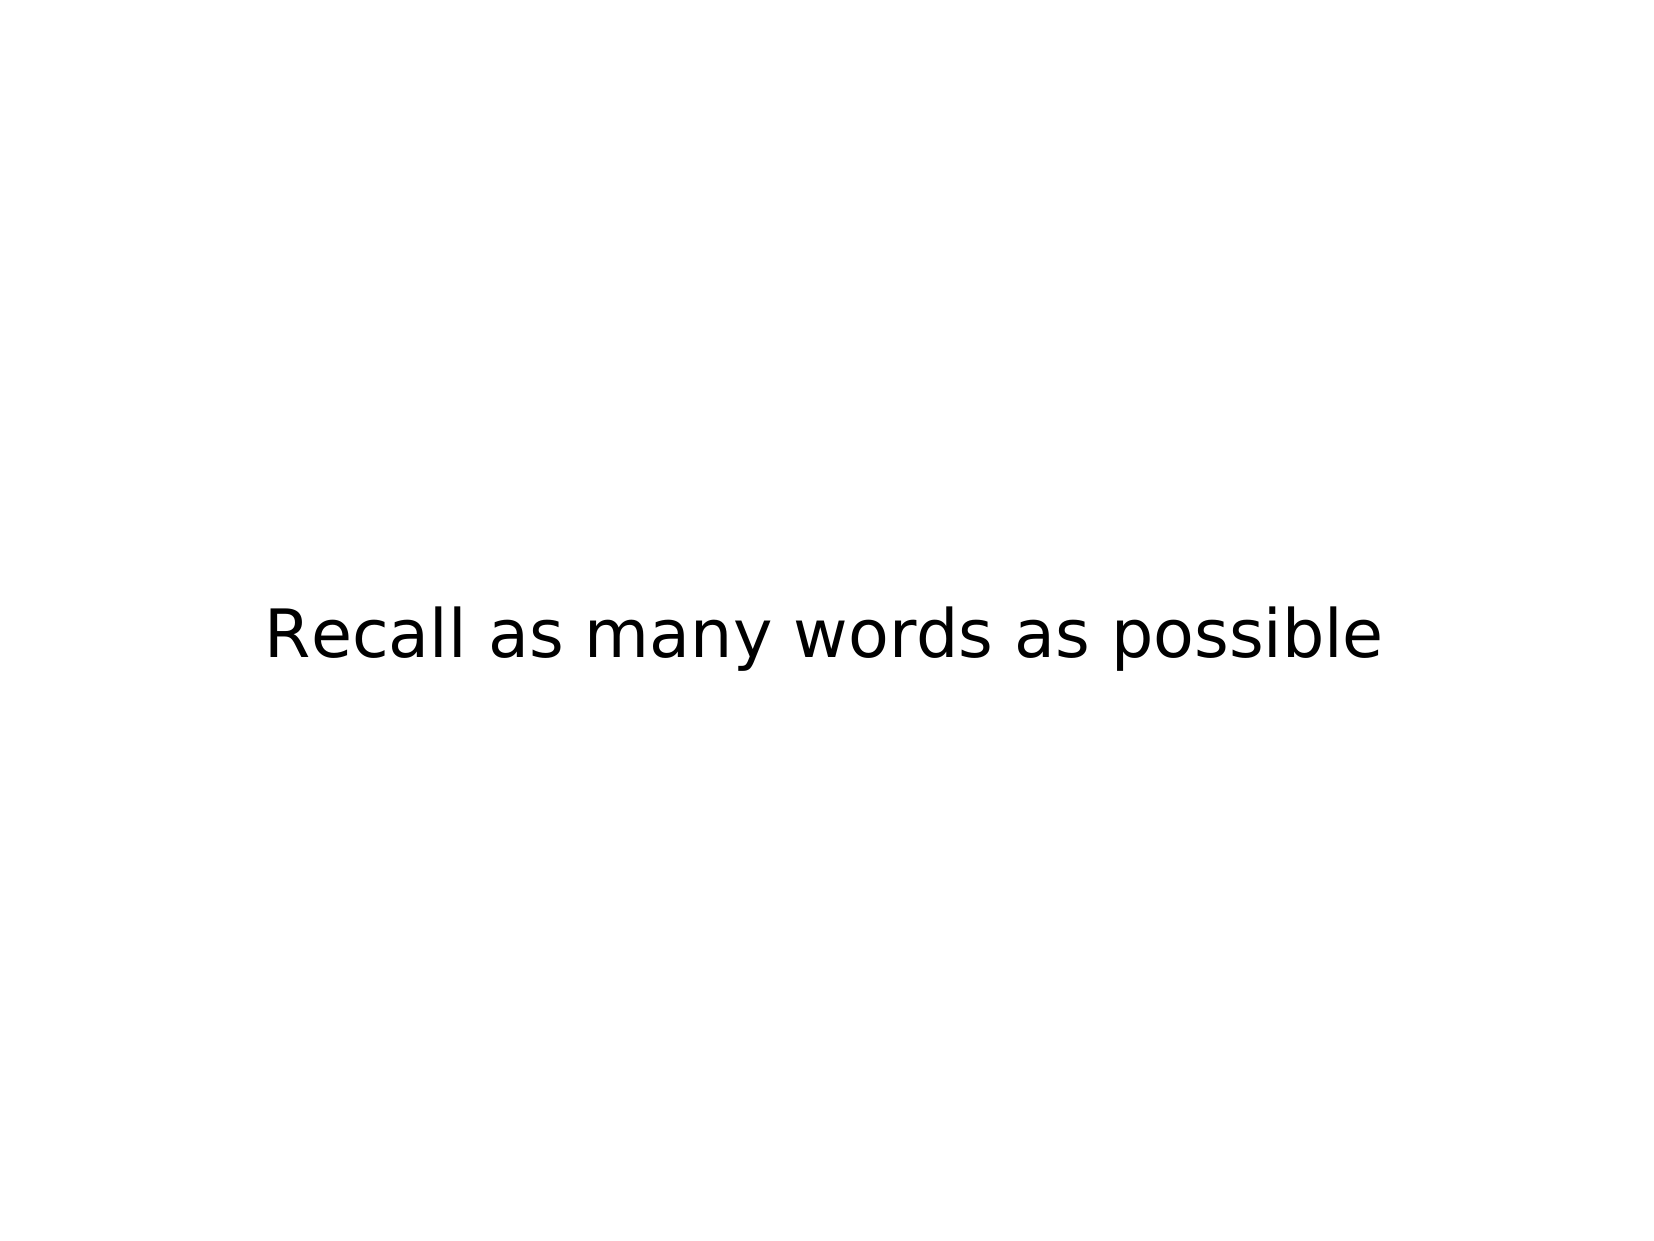

# Recall as many words as possible